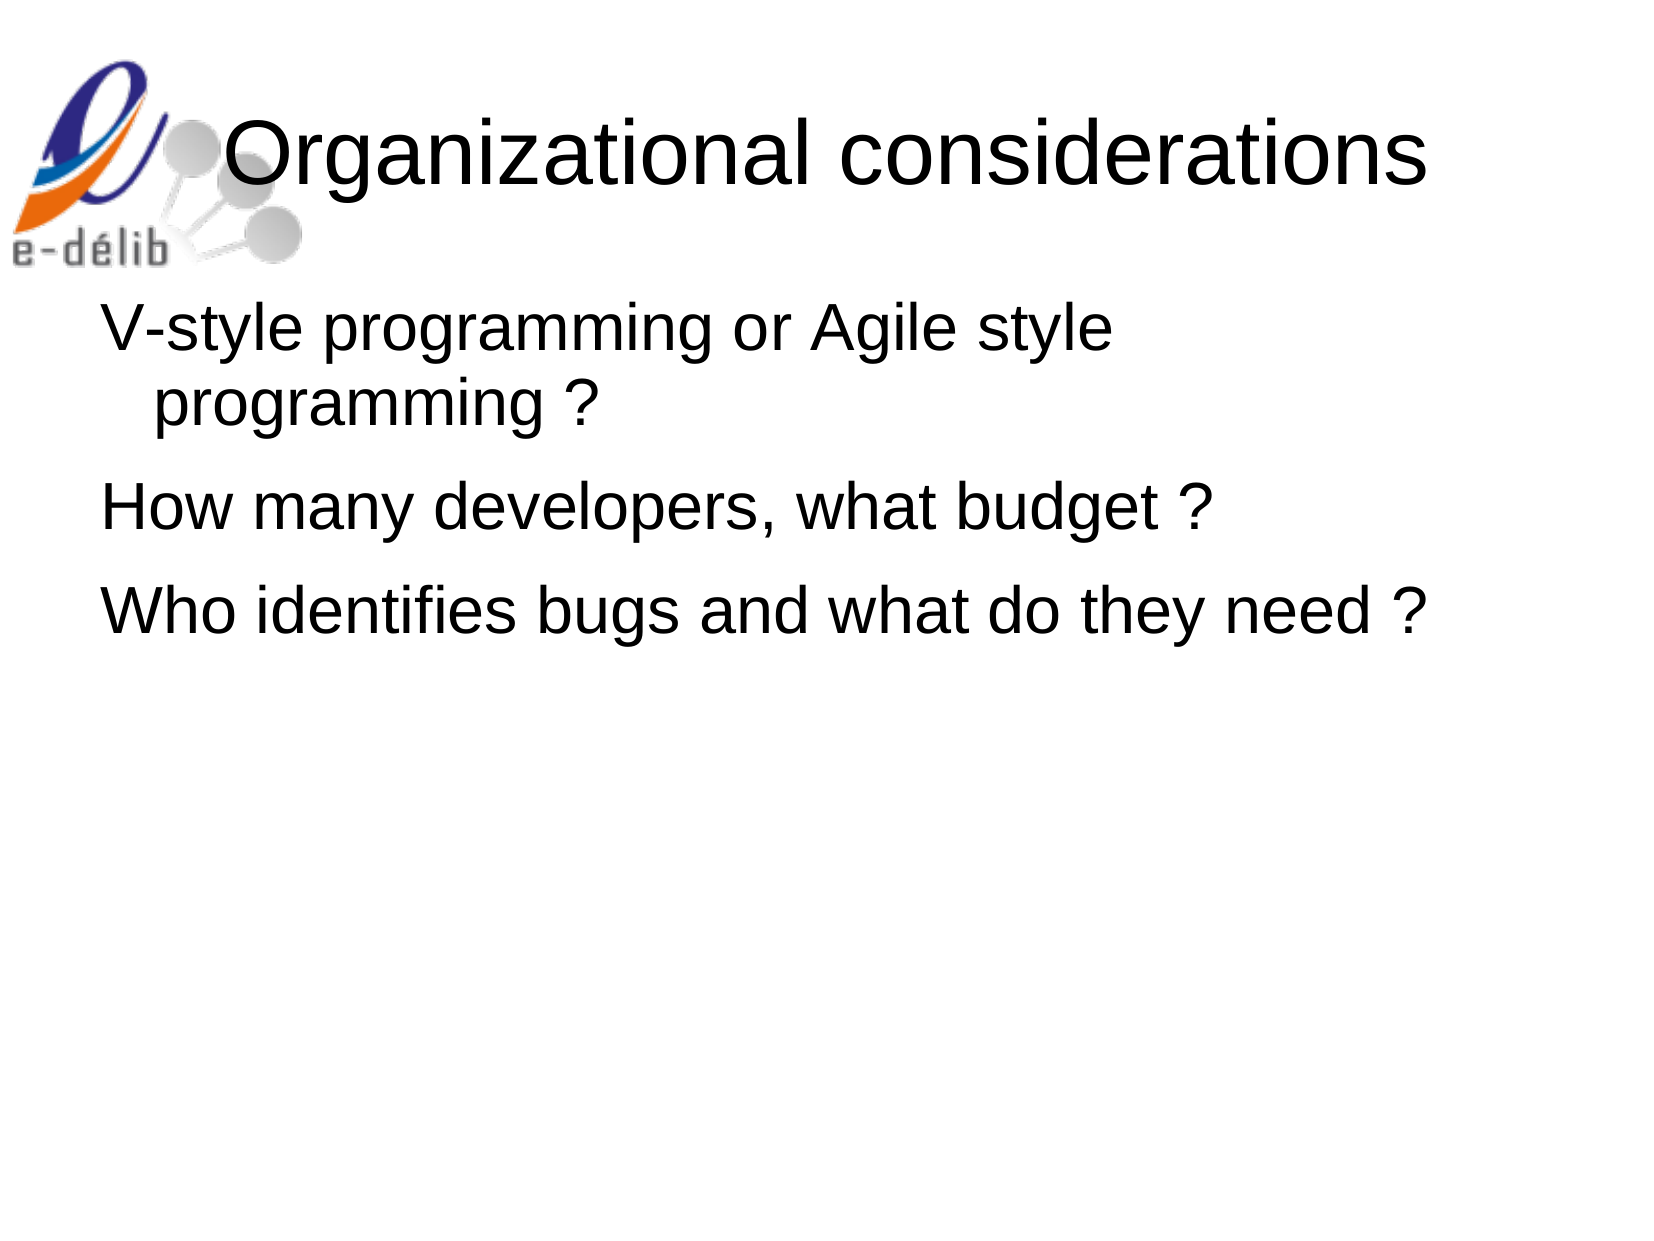

# Organizational considerations
V-style programming or Agile style programming ?
How many developers, what budget ?
Who identifies bugs and what do they need ?